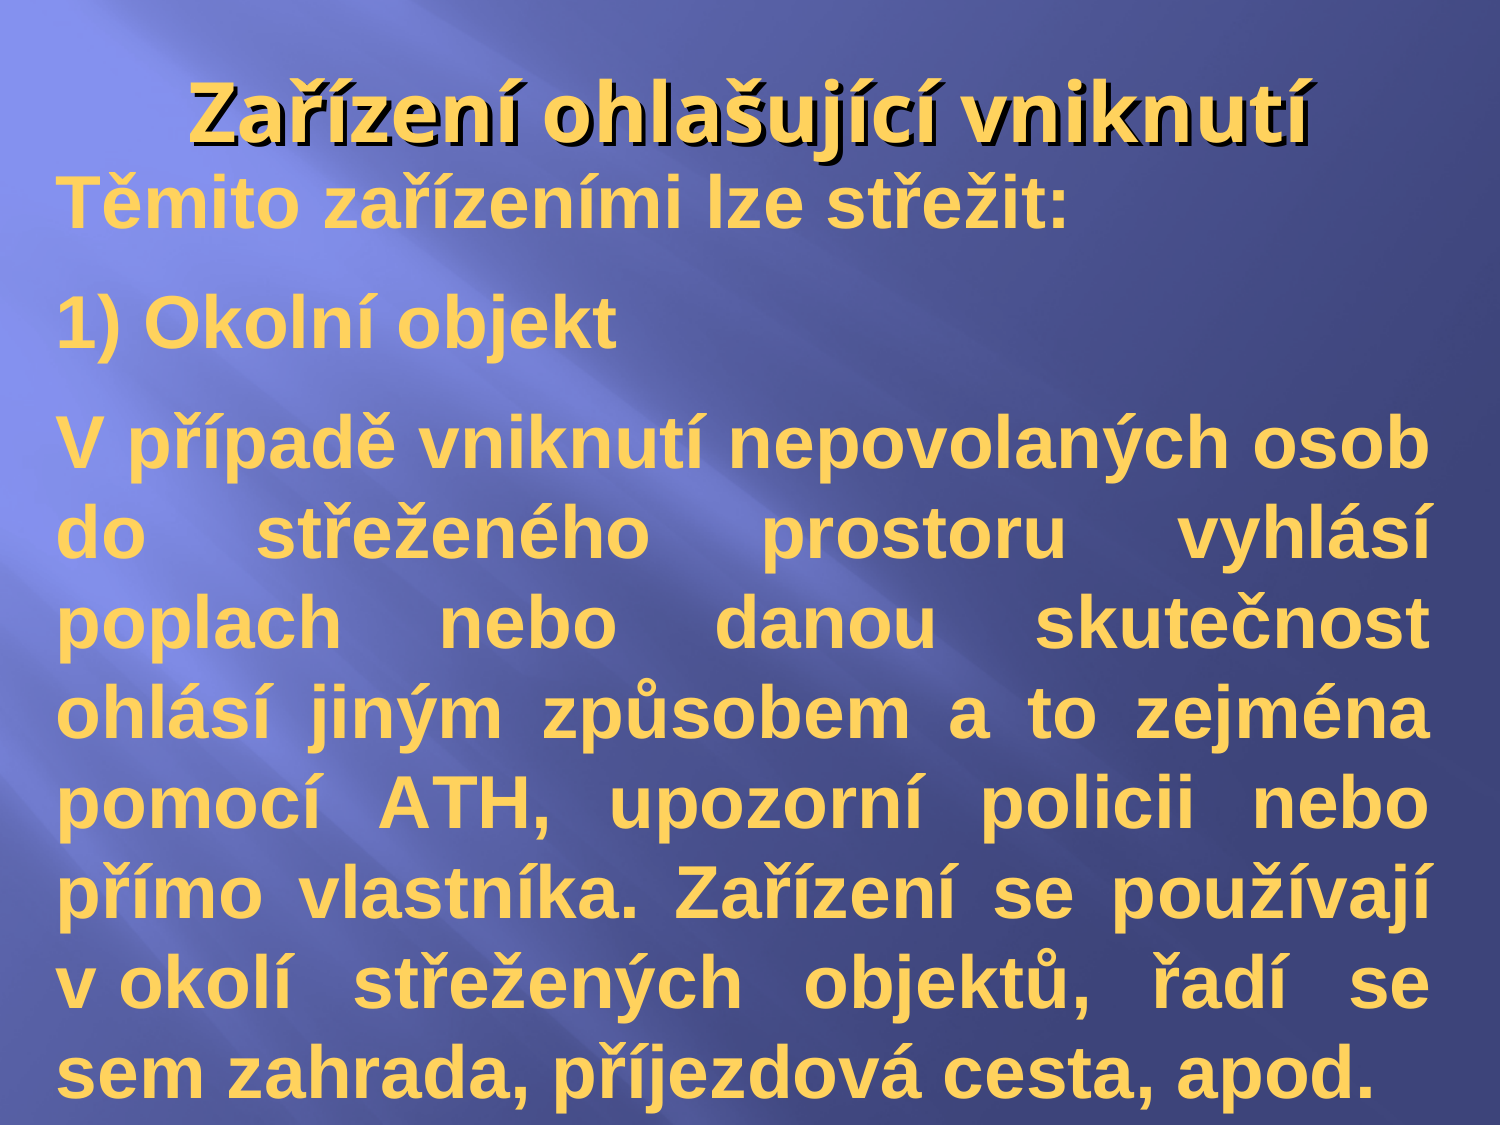

# Zařízení ohlašující vniknutí
Těmito zařízeními lze střežit:
1) Okolní objekt
V případě vniknutí nepovolaných osob do střeženého prostoru vyhlásí poplach nebo danou skutečnost ohlásí jiným způsobem a to zejména pomocí ATH, upozorní policii nebo přímo vlastníka. Zařízení se používají v okolí střežených objektů, řadí se sem zahrada, příjezdová cesta, apod.